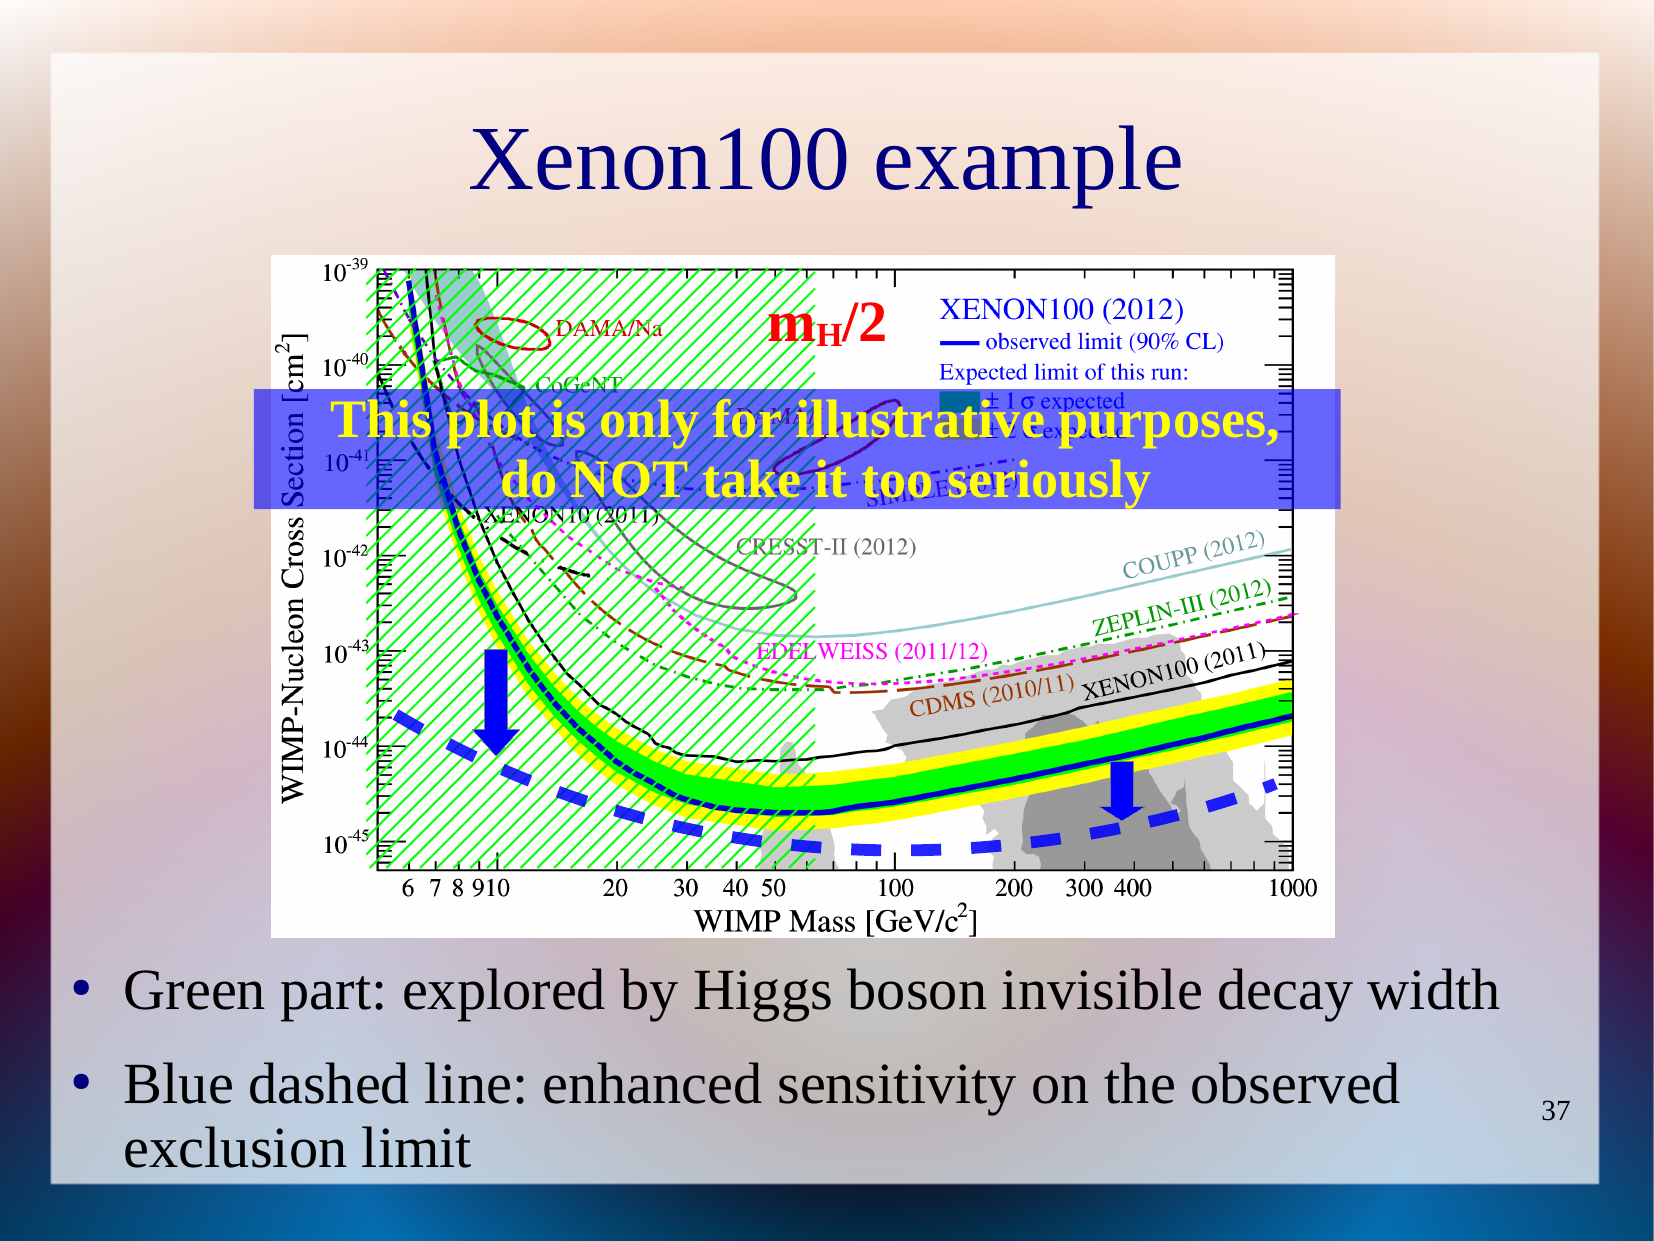

# Xenon100 example
mH/2
This plot is only for illustrative purposes, do NOT take it too seriously
Green part: explored by Higgs boson invisible decay width
Blue dashed line: enhanced sensitivity on the observed exclusion limit
37